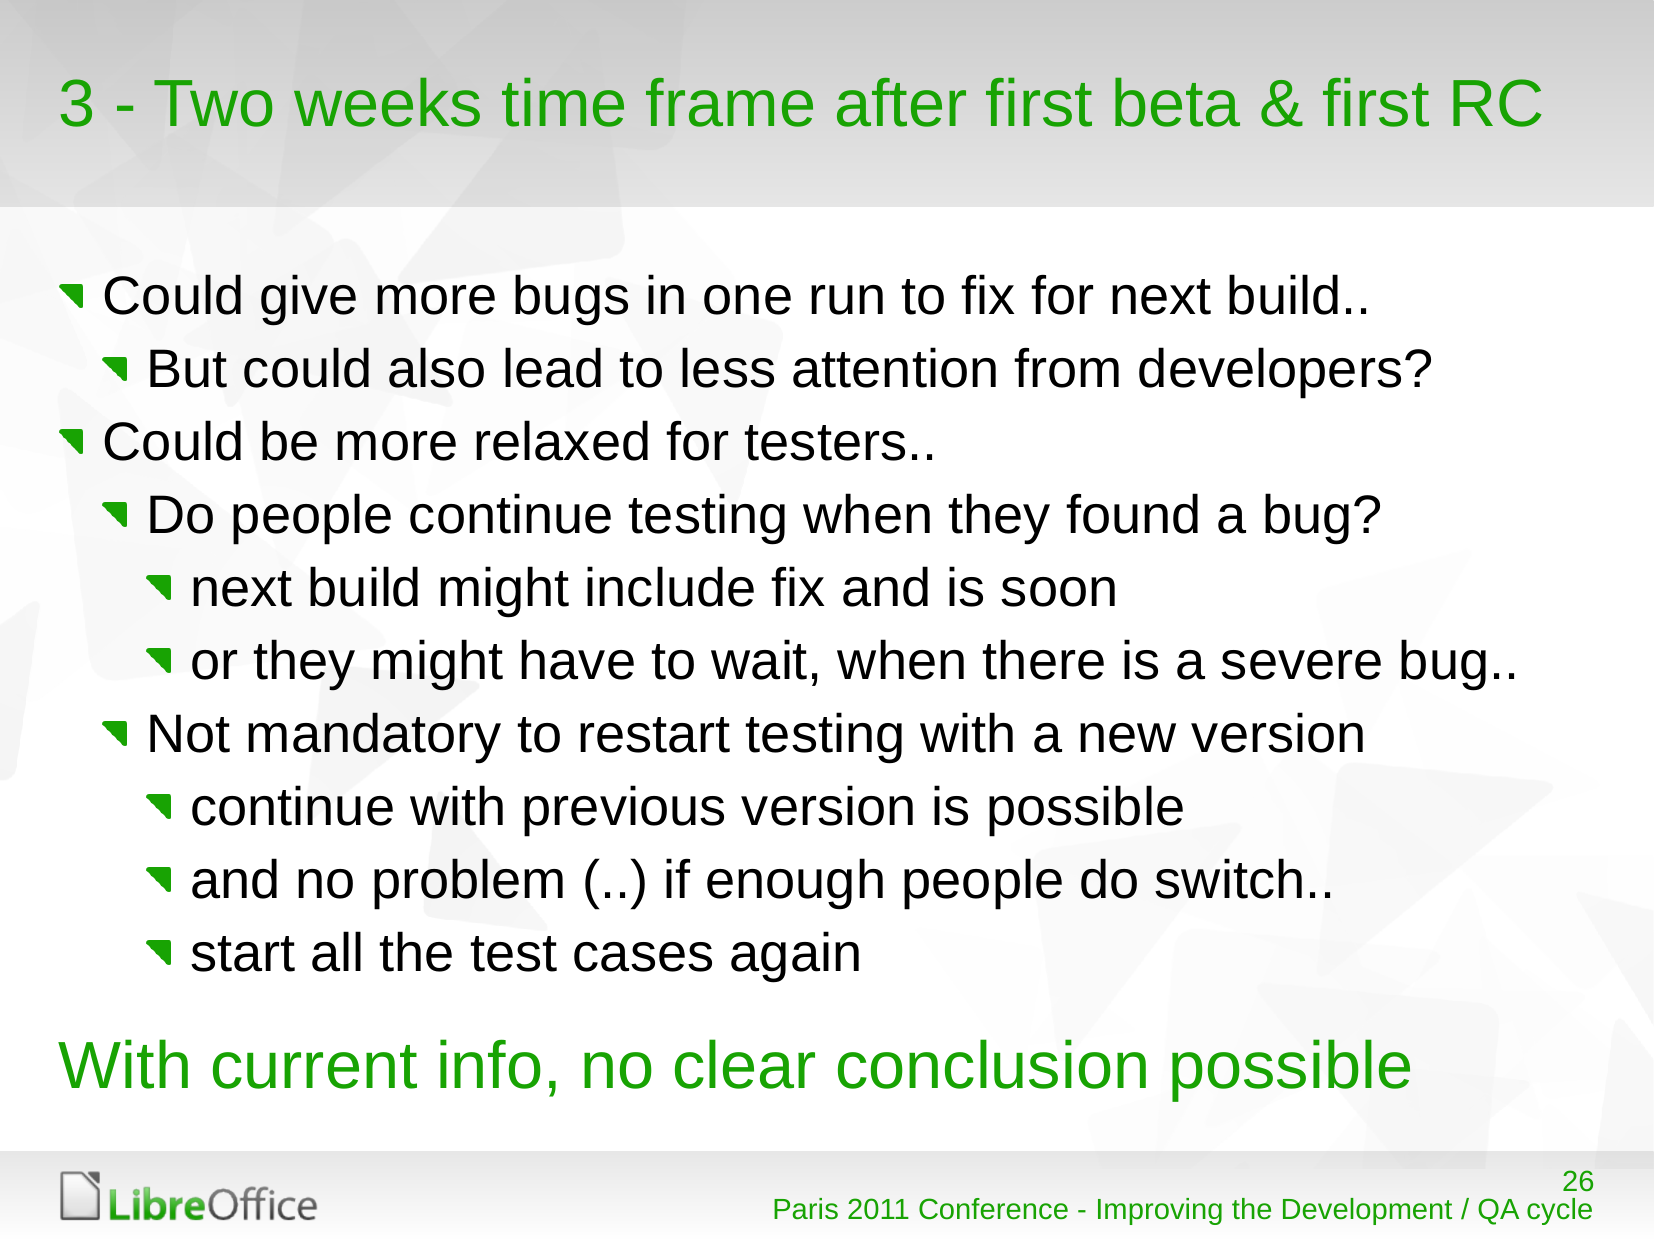

# 3 - Two weeks time frame after first beta & first RC
Could give more bugs in one run to fix for next build..
But could also lead to less attention from developers?
Could be more relaxed for testers..
Do people continue testing when they found a bug?
next build might include fix and is soon
or they might have to wait, when there is a severe bug..
Not mandatory to restart testing with a new version
continue with previous version is possible
and no problem (..) if enough people do switch..
start all the test cases again
With current info, no clear conclusion possible
26
Paris 2011 Conference - Improving the Development / QA cycle